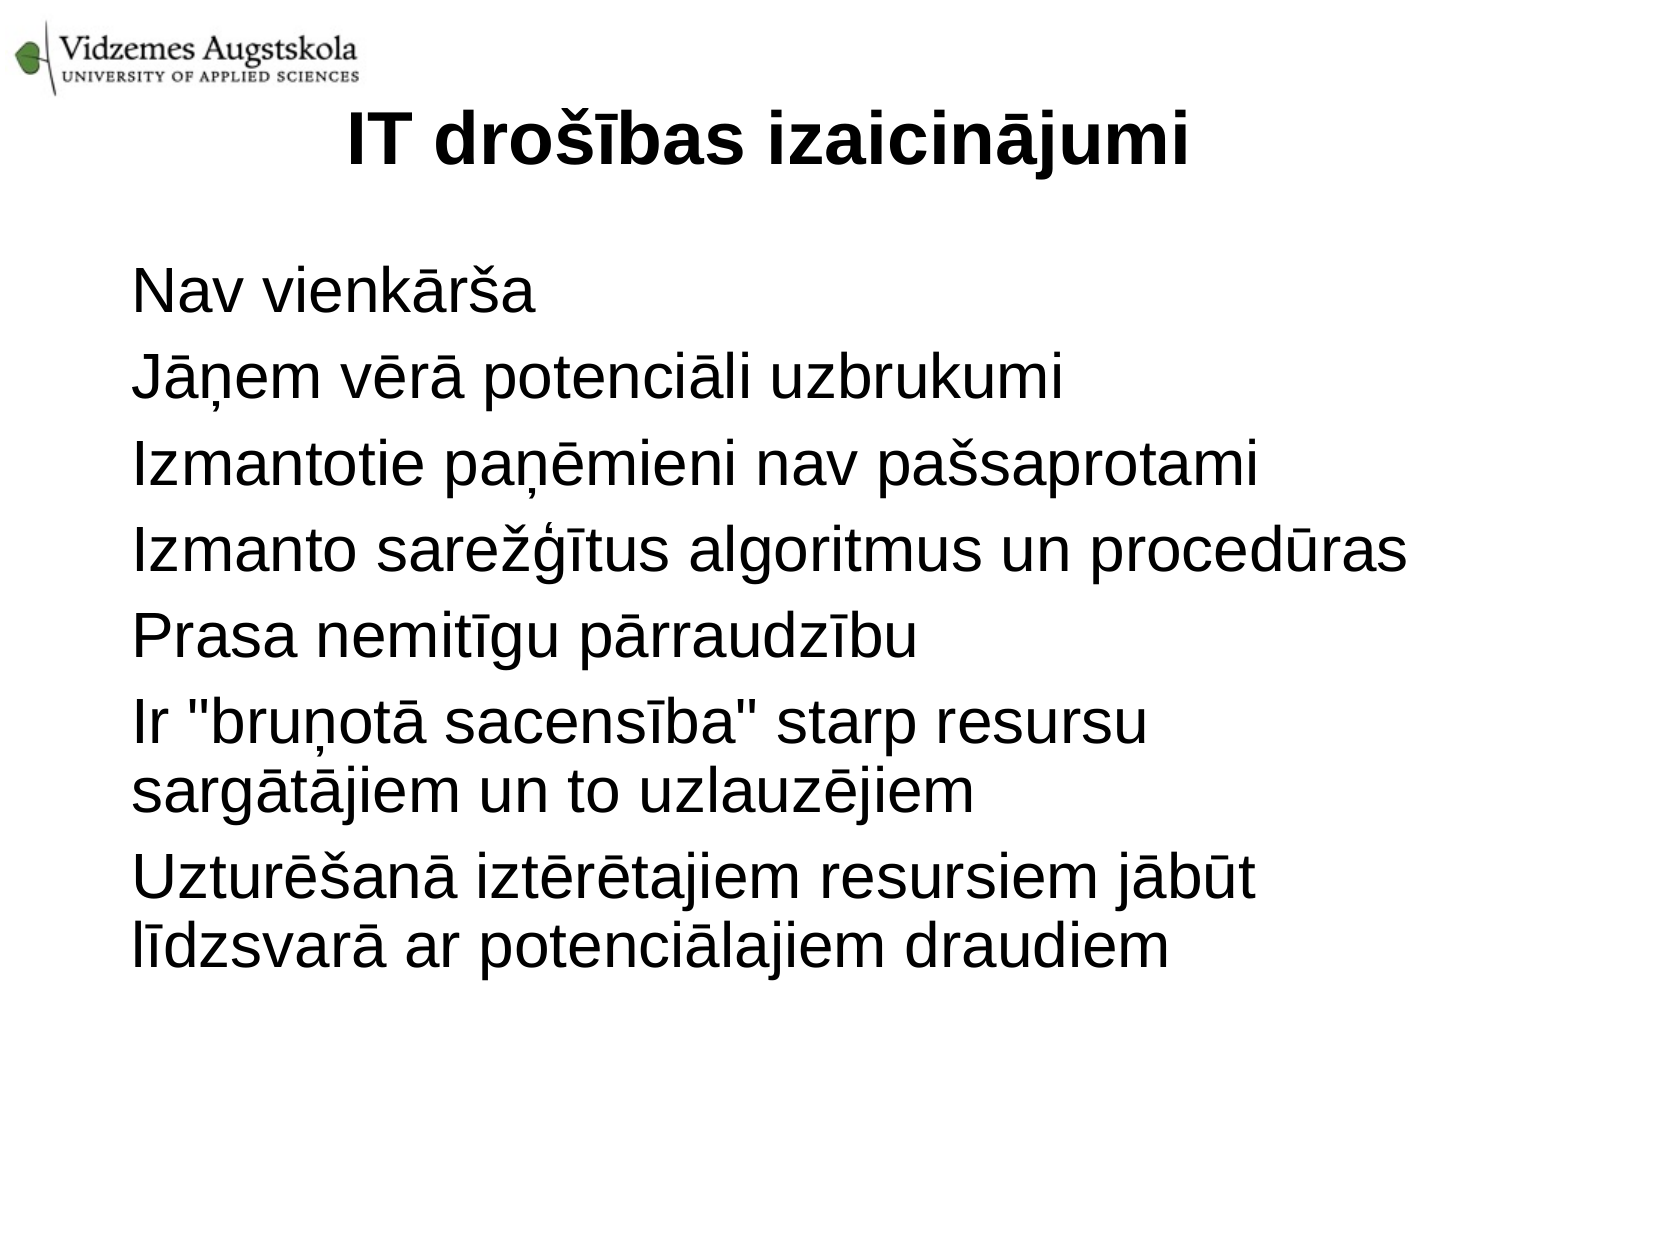

# IT drošības izaicinājumi
Nav vienkārša
Jāņem vērā potenciāli uzbrukumi
Izmantotie paņēmieni nav pašsaprotami
Izmanto sarežģītus algoritmus un procedūras
Prasa nemitīgu pārraudzību
Ir "bruņotā sacensība" starp resursu sargātājiem un to uzlauzējiem
Uzturēšanā iztērētajiem resursiem jābūt līdzsvarā ar potenciālajiem draudiem